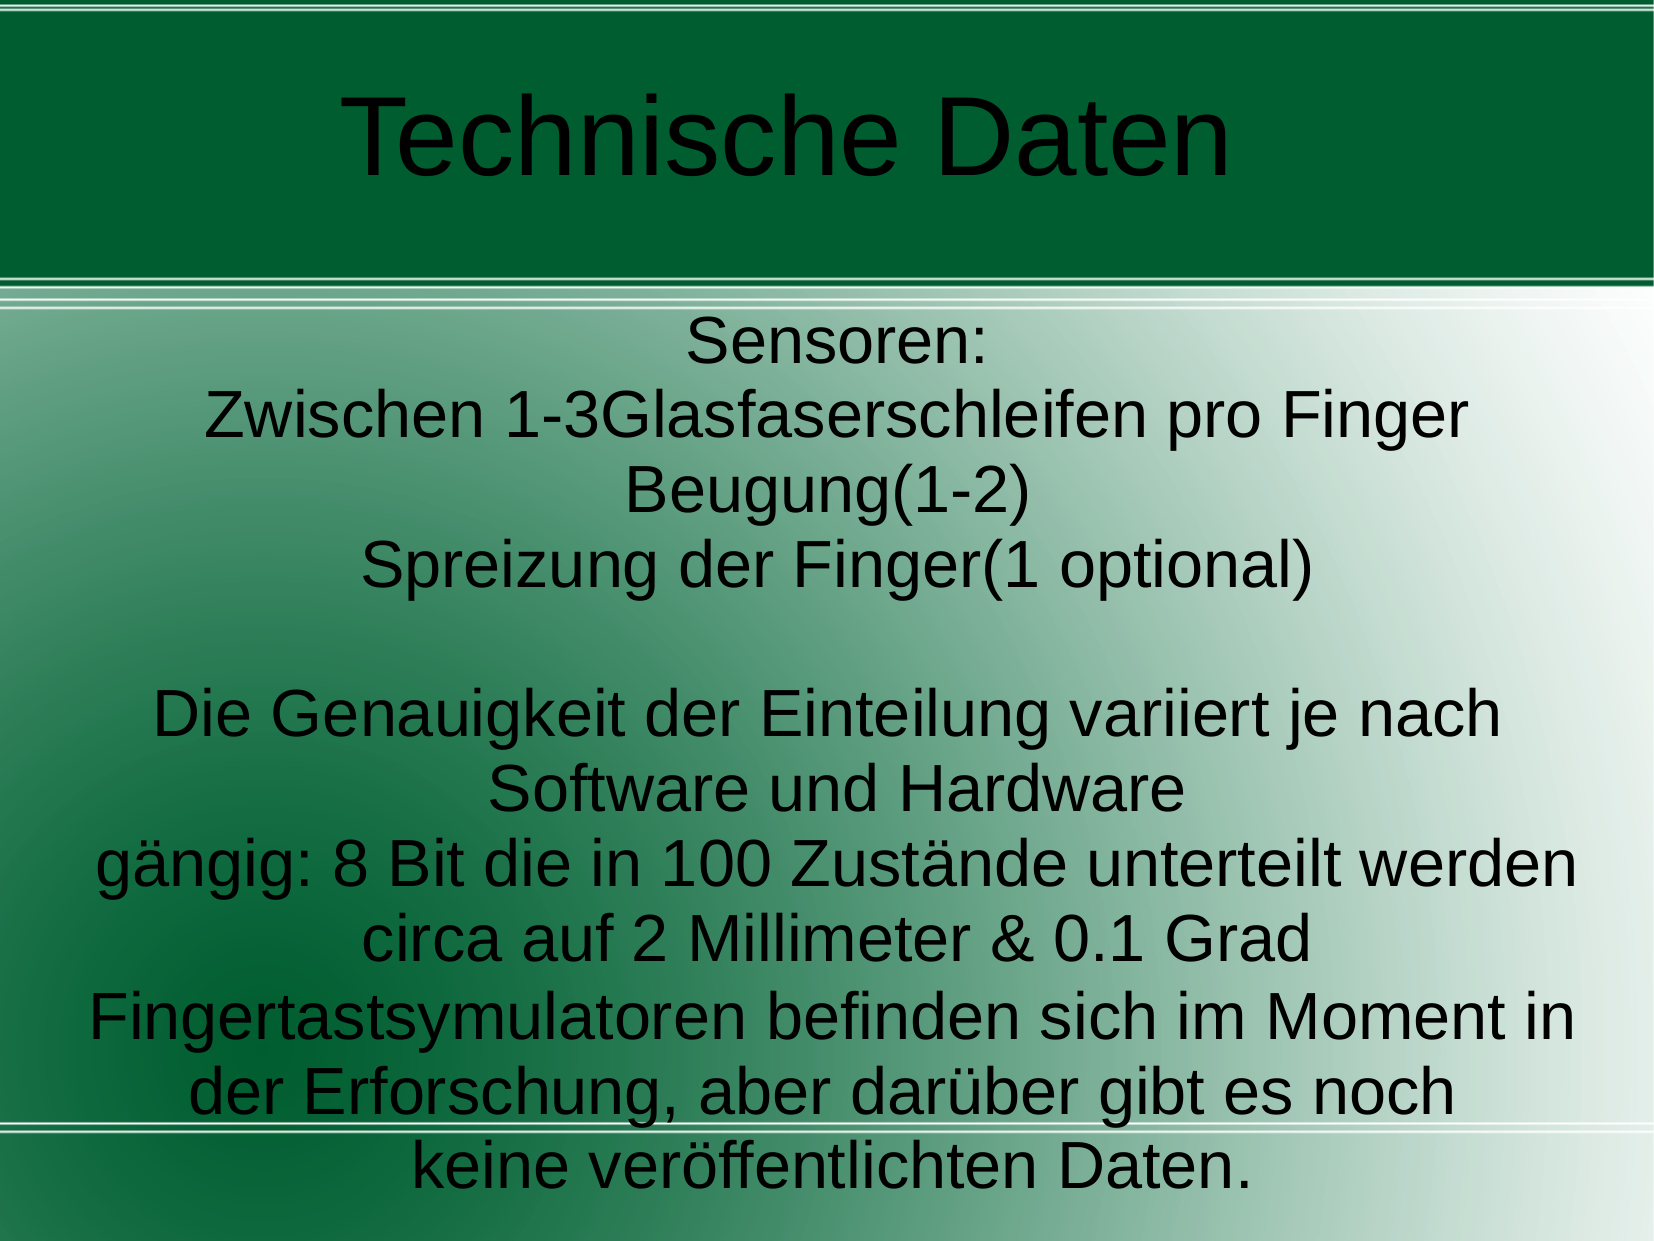

Technische Daten
Sensoren:
Zwischen 1-3Glasfaserschleifen pro Finger
Beugung(1-2)
Spreizung der Finger(1 optional)
Die Genauigkeit der Einteilung variiert je nach
Software und Hardware
gängig: 8 Bit die in 100 Zustände unterteilt werden
circa auf 2 Millimeter & 0.1 Grad
Fingertastsymulatoren befinden sich im Moment in der Erforschung, aber darüber gibt es noch
keine veröffentlichten Daten.